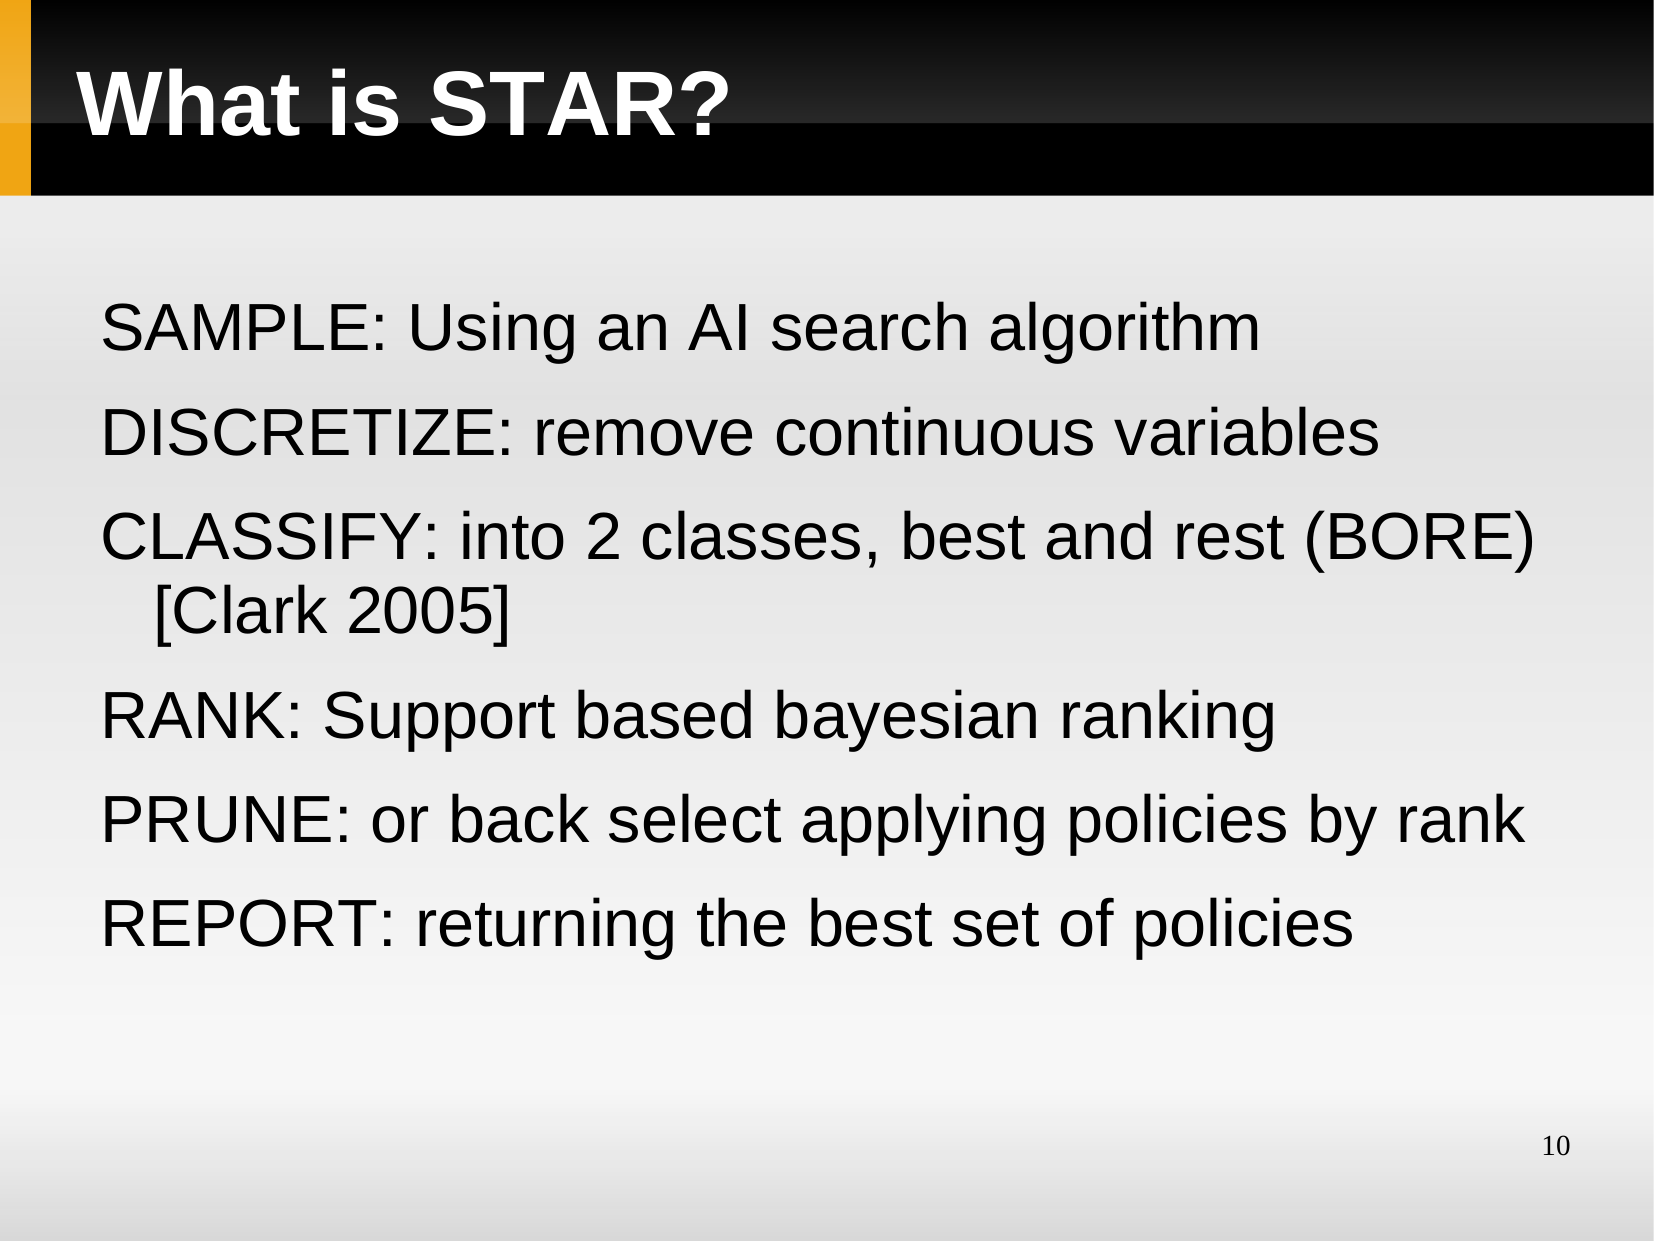

# What is STAR?
SAMPLE: Using an AI search algorithm
DISCRETIZE: remove continuous variables
CLASSIFY: into 2 classes, best and rest (BORE) [Clark 2005]
RANK: Support based bayesian ranking
PRUNE: or back select applying policies by rank
REPORT: returning the best set of policies
10